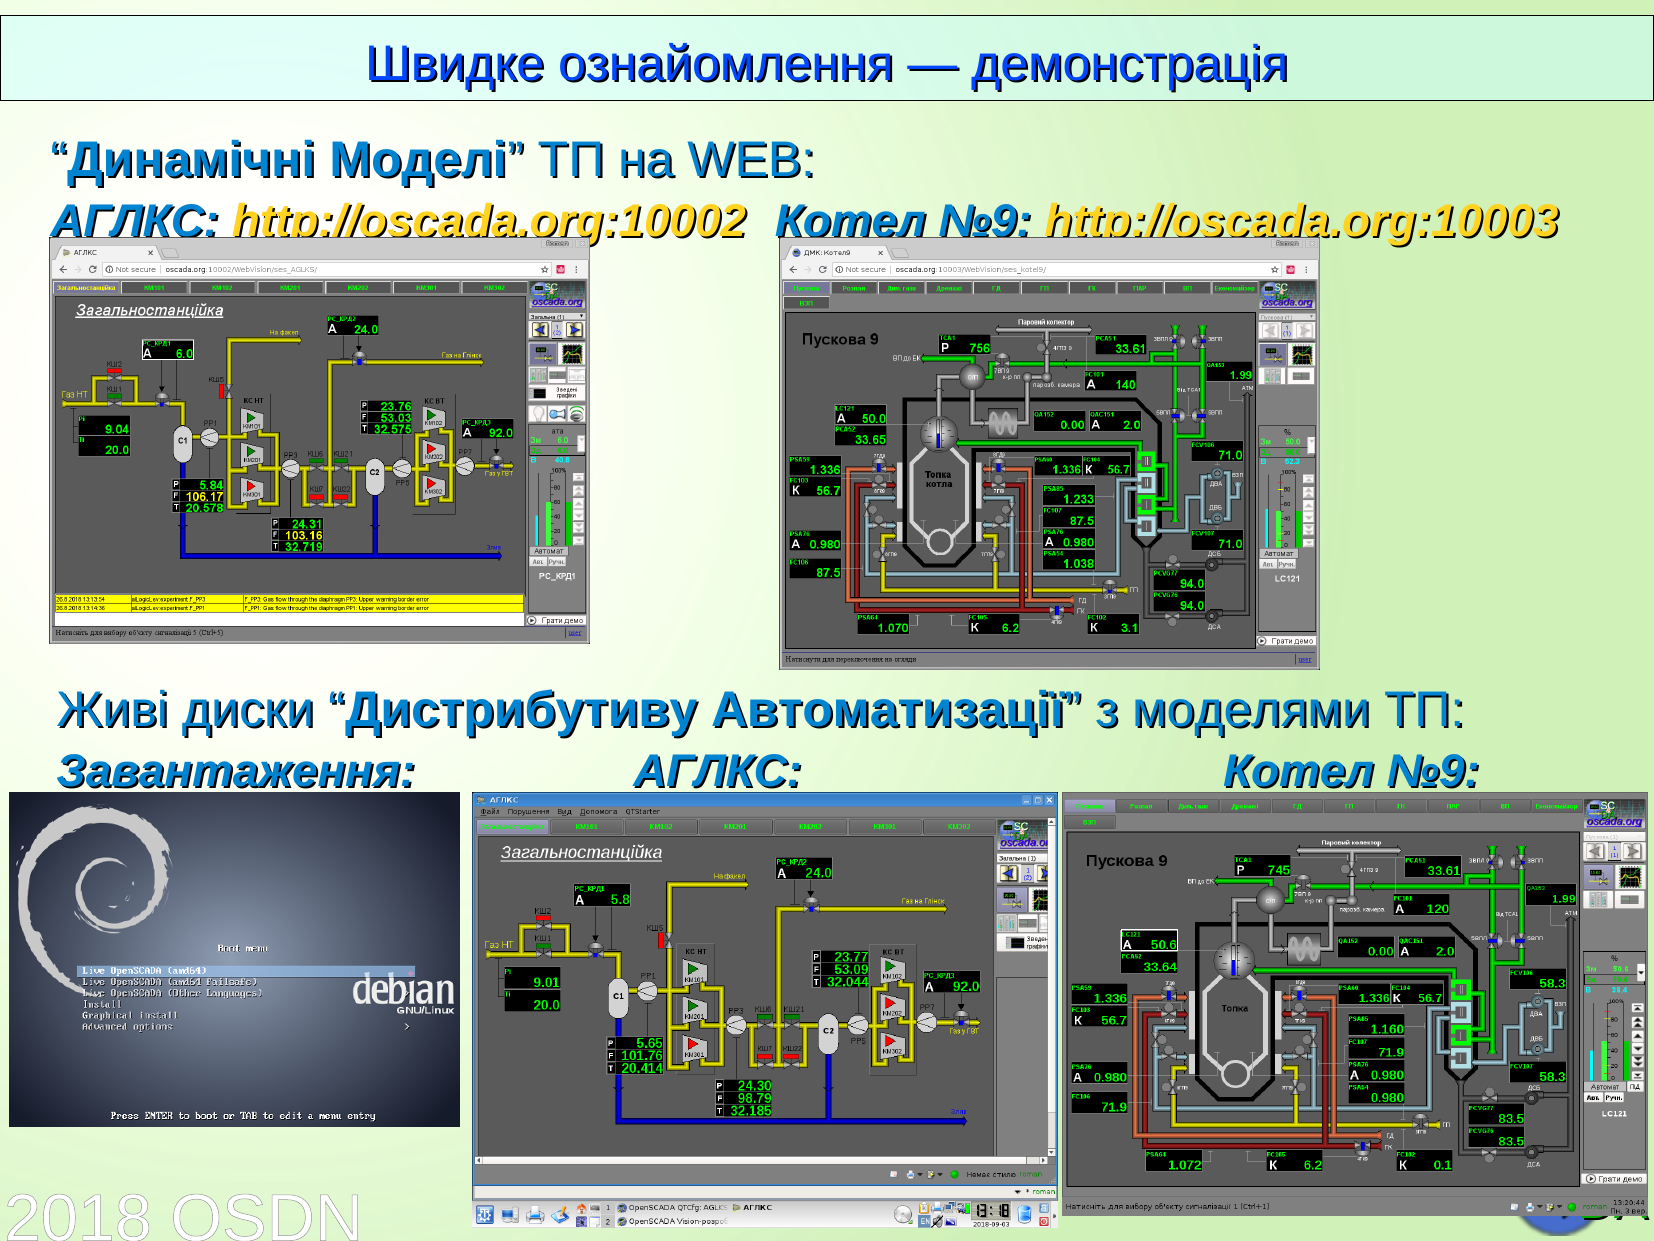

# Швидке ознайомлення — демонстрація
“Динамічні Моделі” ТП на WEB:
АГЛКС: http://oscada.org:10002	Котел №9: http://oscada.org:10003
Живі диски “Дистрибутиву Автоматизації” з моделями ТП:
Завантаження:			АГЛКС:						Котел №9: